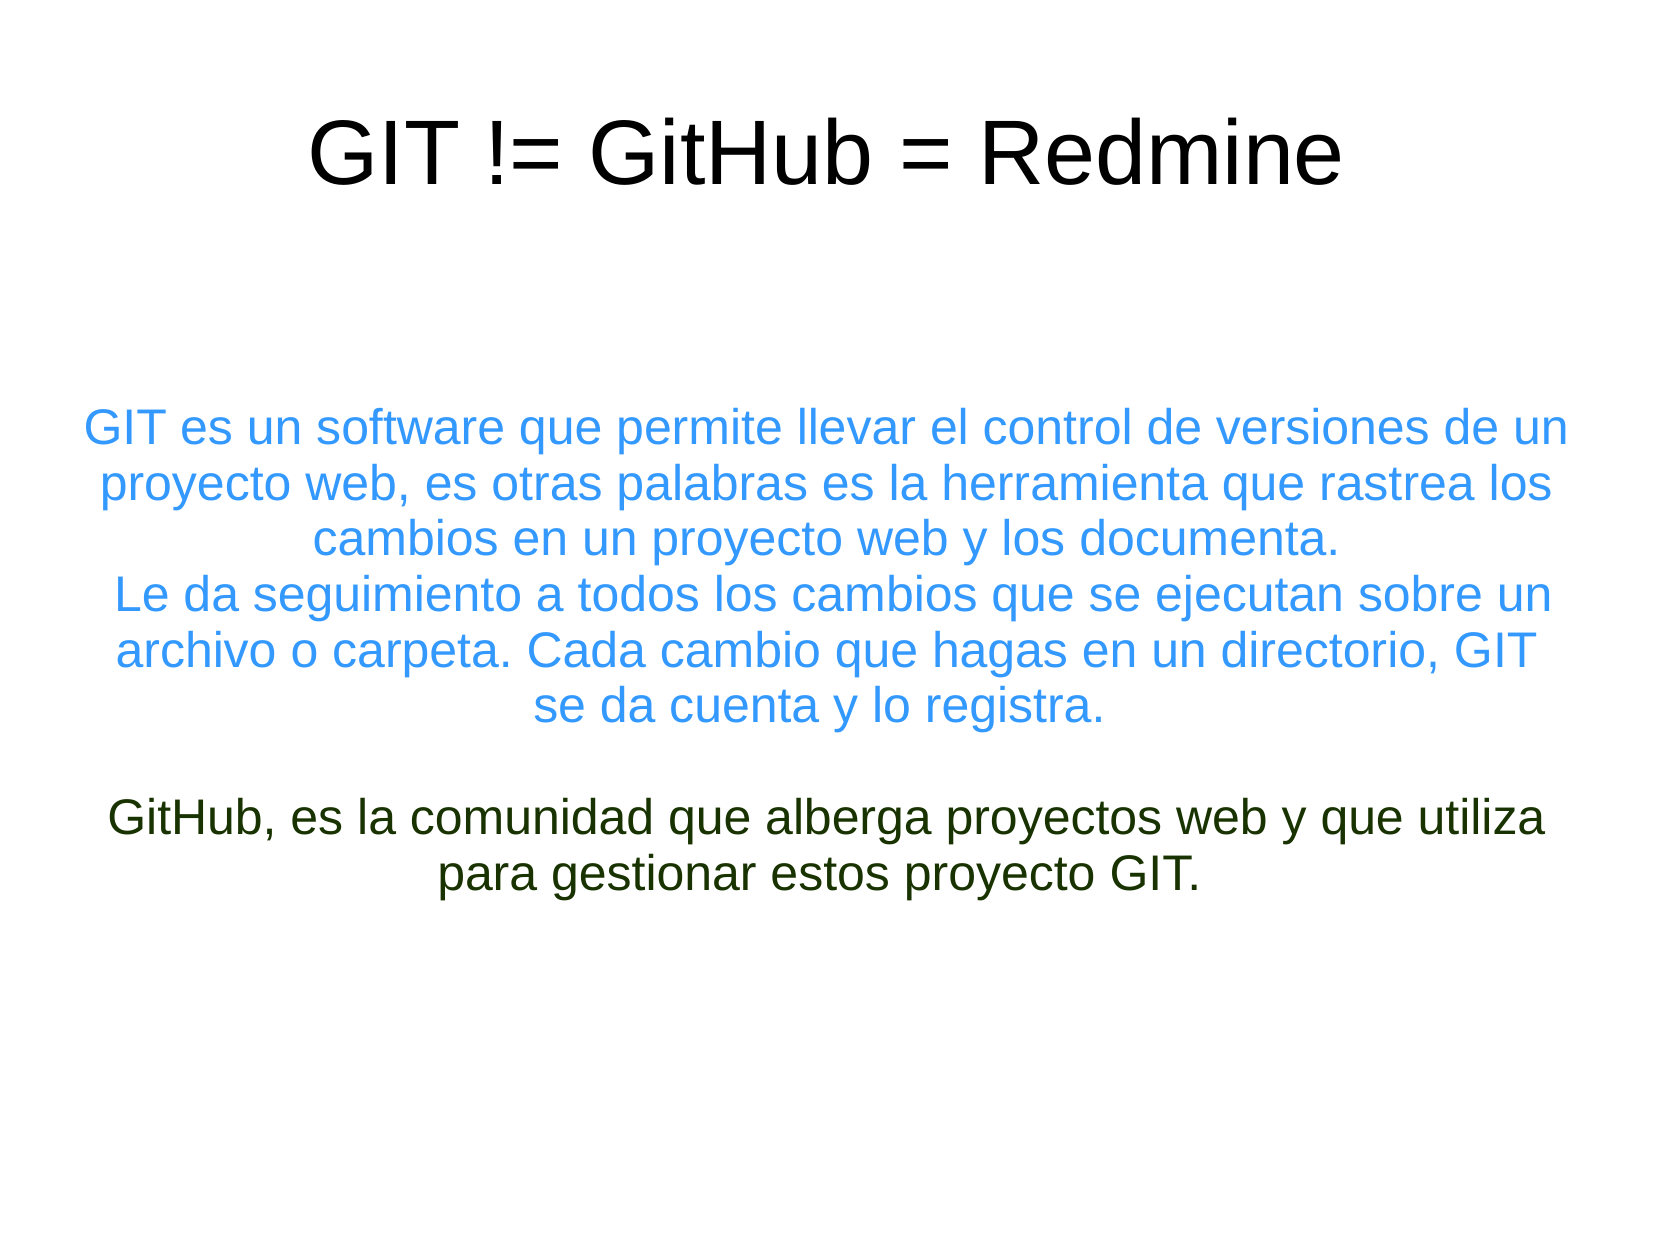

# GIT != GitHub = Redmine
GIT es un software que permite llevar el control de versiones de un proyecto web, es otras palabras es la herramienta que rastrea los cambios en un proyecto web y los documenta.
 Le da seguimiento a todos los cambios que se ejecutan sobre un archivo o carpeta. Cada cambio que hagas en un directorio, GIT se da cuenta y lo registra.
GitHub, es la comunidad que alberga proyectos web y que utiliza para gestionar estos proyecto GIT.